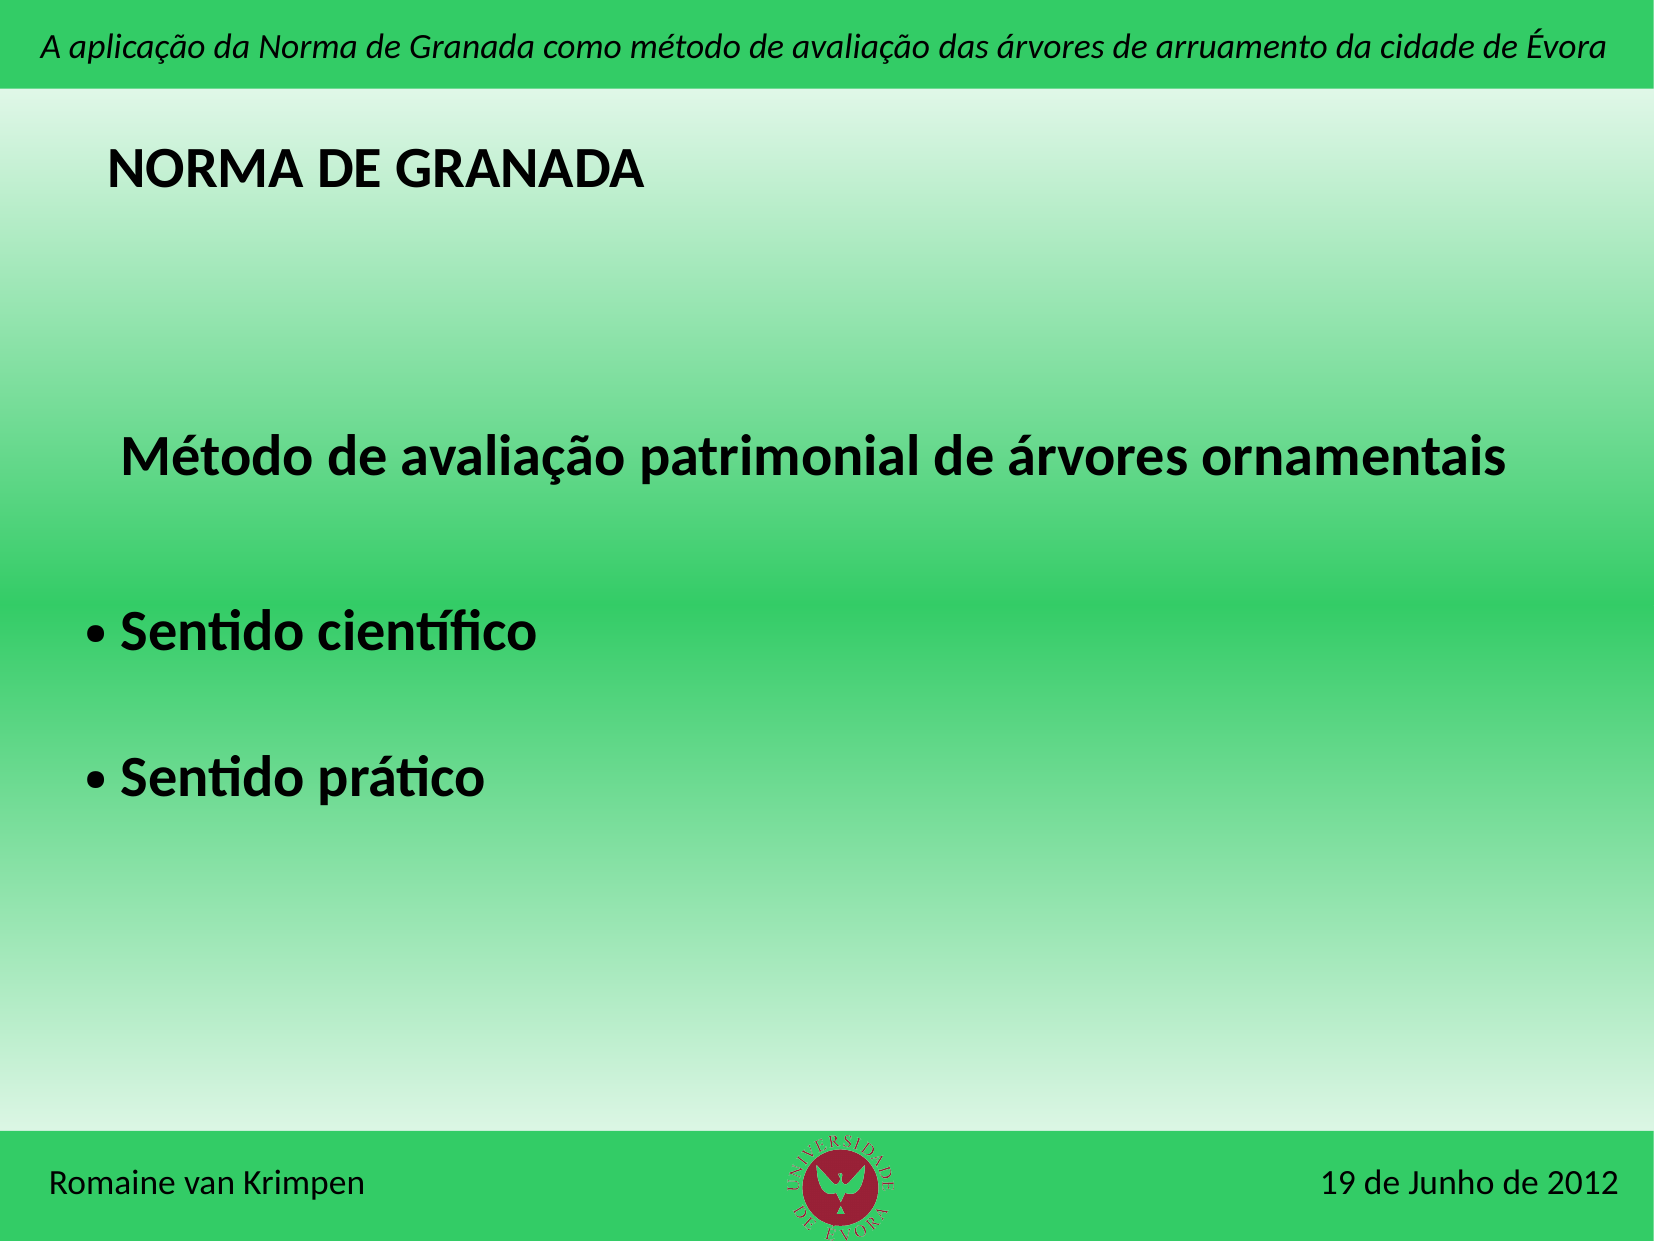

NORMA DE GRANADA
 Método de avaliação patrimonial de árvores ornamentais
 Sentido científico
 Sentido prático